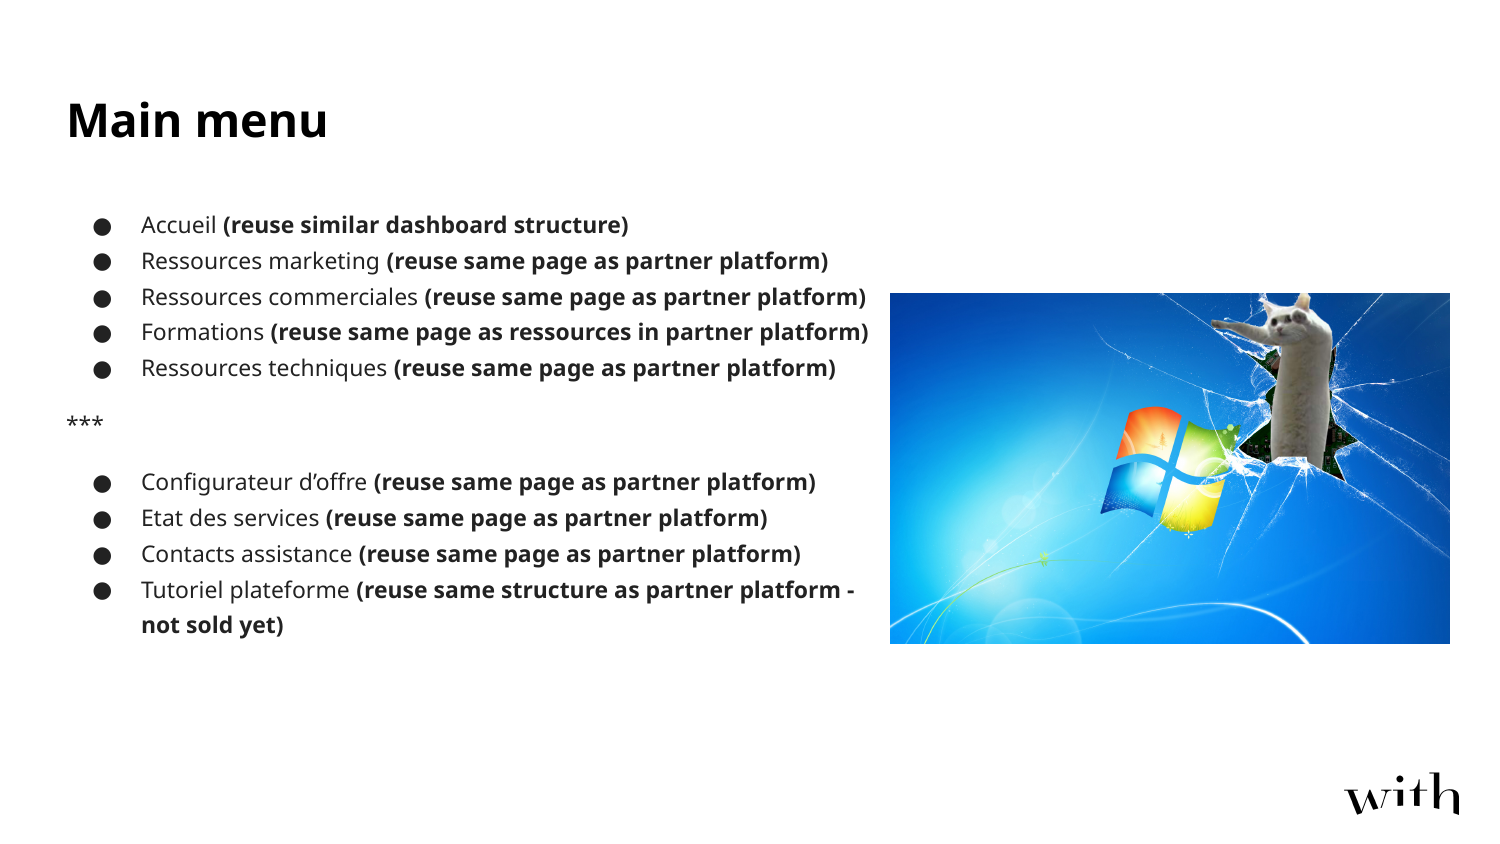

# Main menu
Accueil (reuse similar dashboard structure)
Ressources marketing (reuse same page as partner platform)
Ressources commerciales (reuse same page as partner platform)
Formations (reuse same page as ressources in partner platform)
Ressources techniques (reuse same page as partner platform)
***
Configurateur d’offre (reuse same page as partner platform)
Etat des services (reuse same page as partner platform)
Contacts assistance (reuse same page as partner platform)
Tutoriel plateforme (reuse same structure as partner platform - not sold yet)